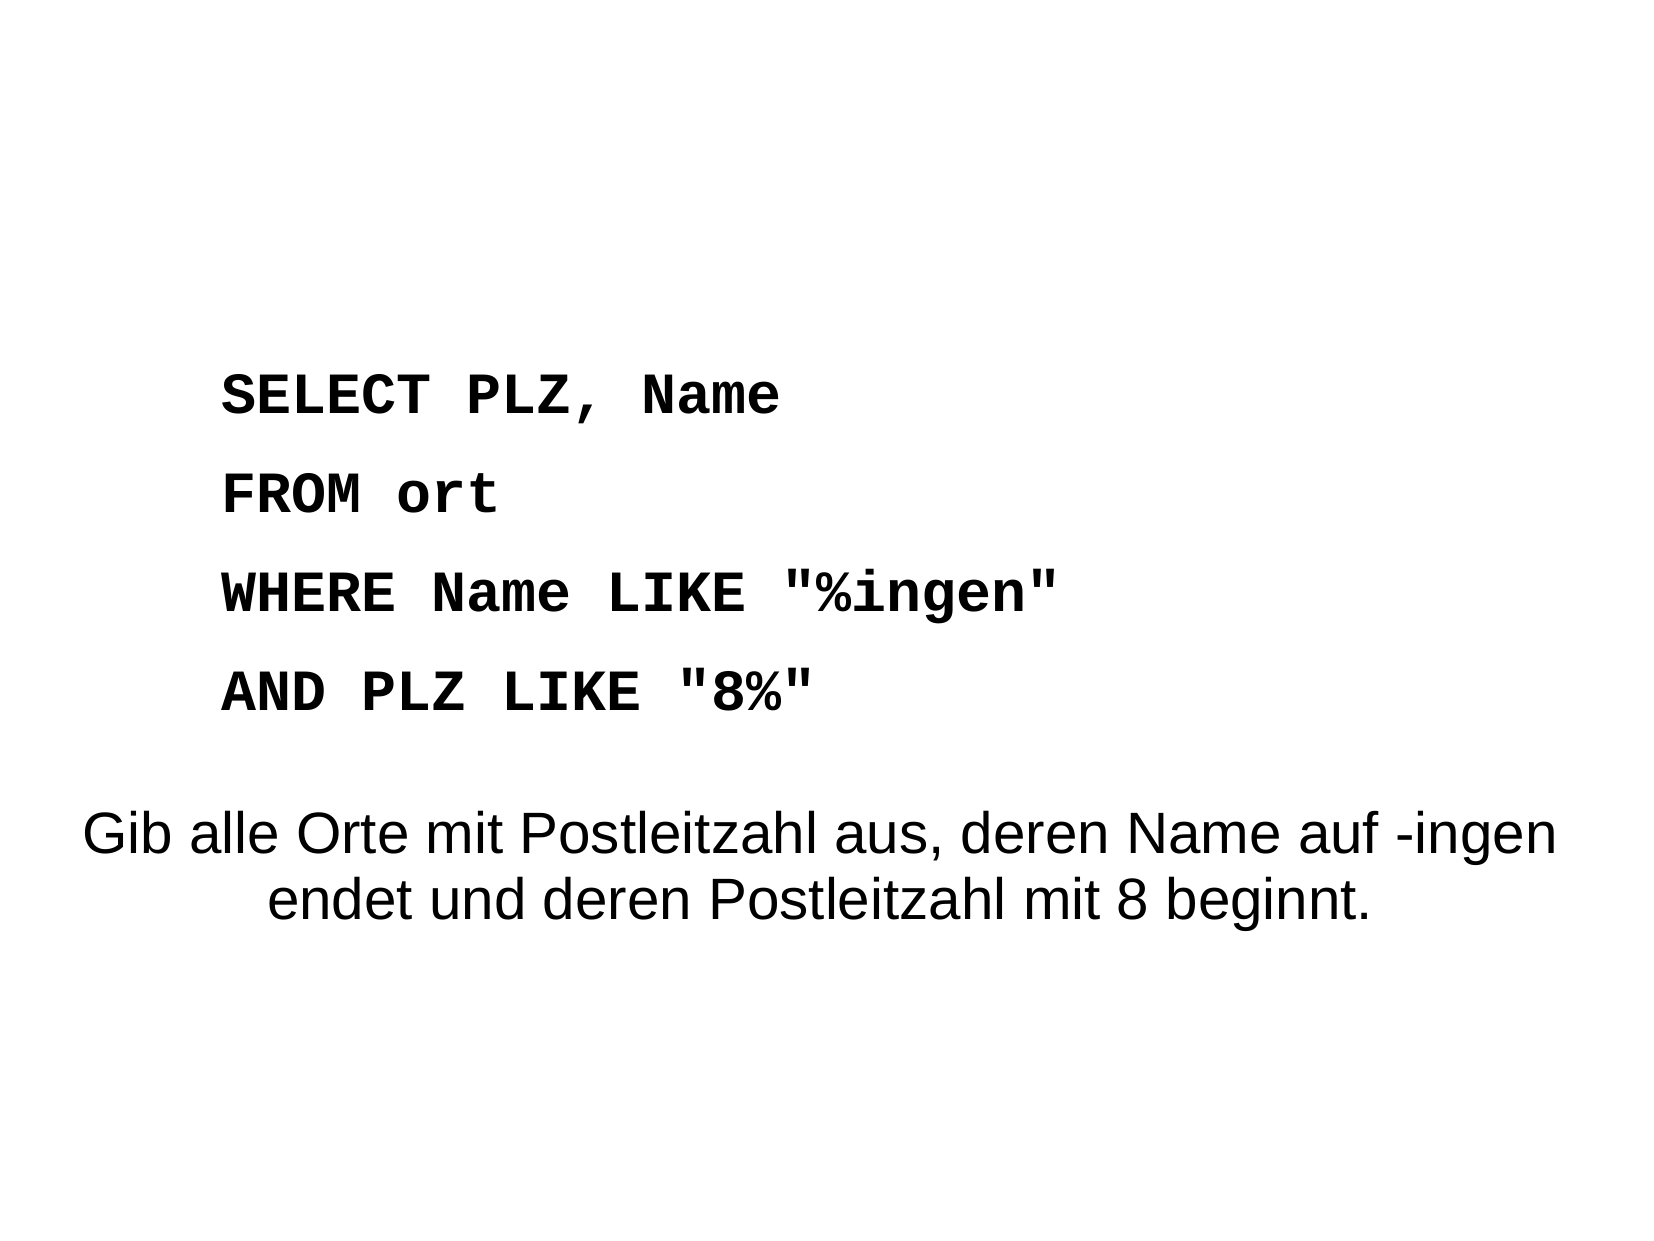

SELECT PLZ, Name
FROM ort
WHERE Name LIKE "%ingen"
AND PLZ LIKE "8%"
# Gib alle Orte mit Postleitzahl aus, deren Name auf -ingen endet und deren Postleitzahl mit 8 beginnt.